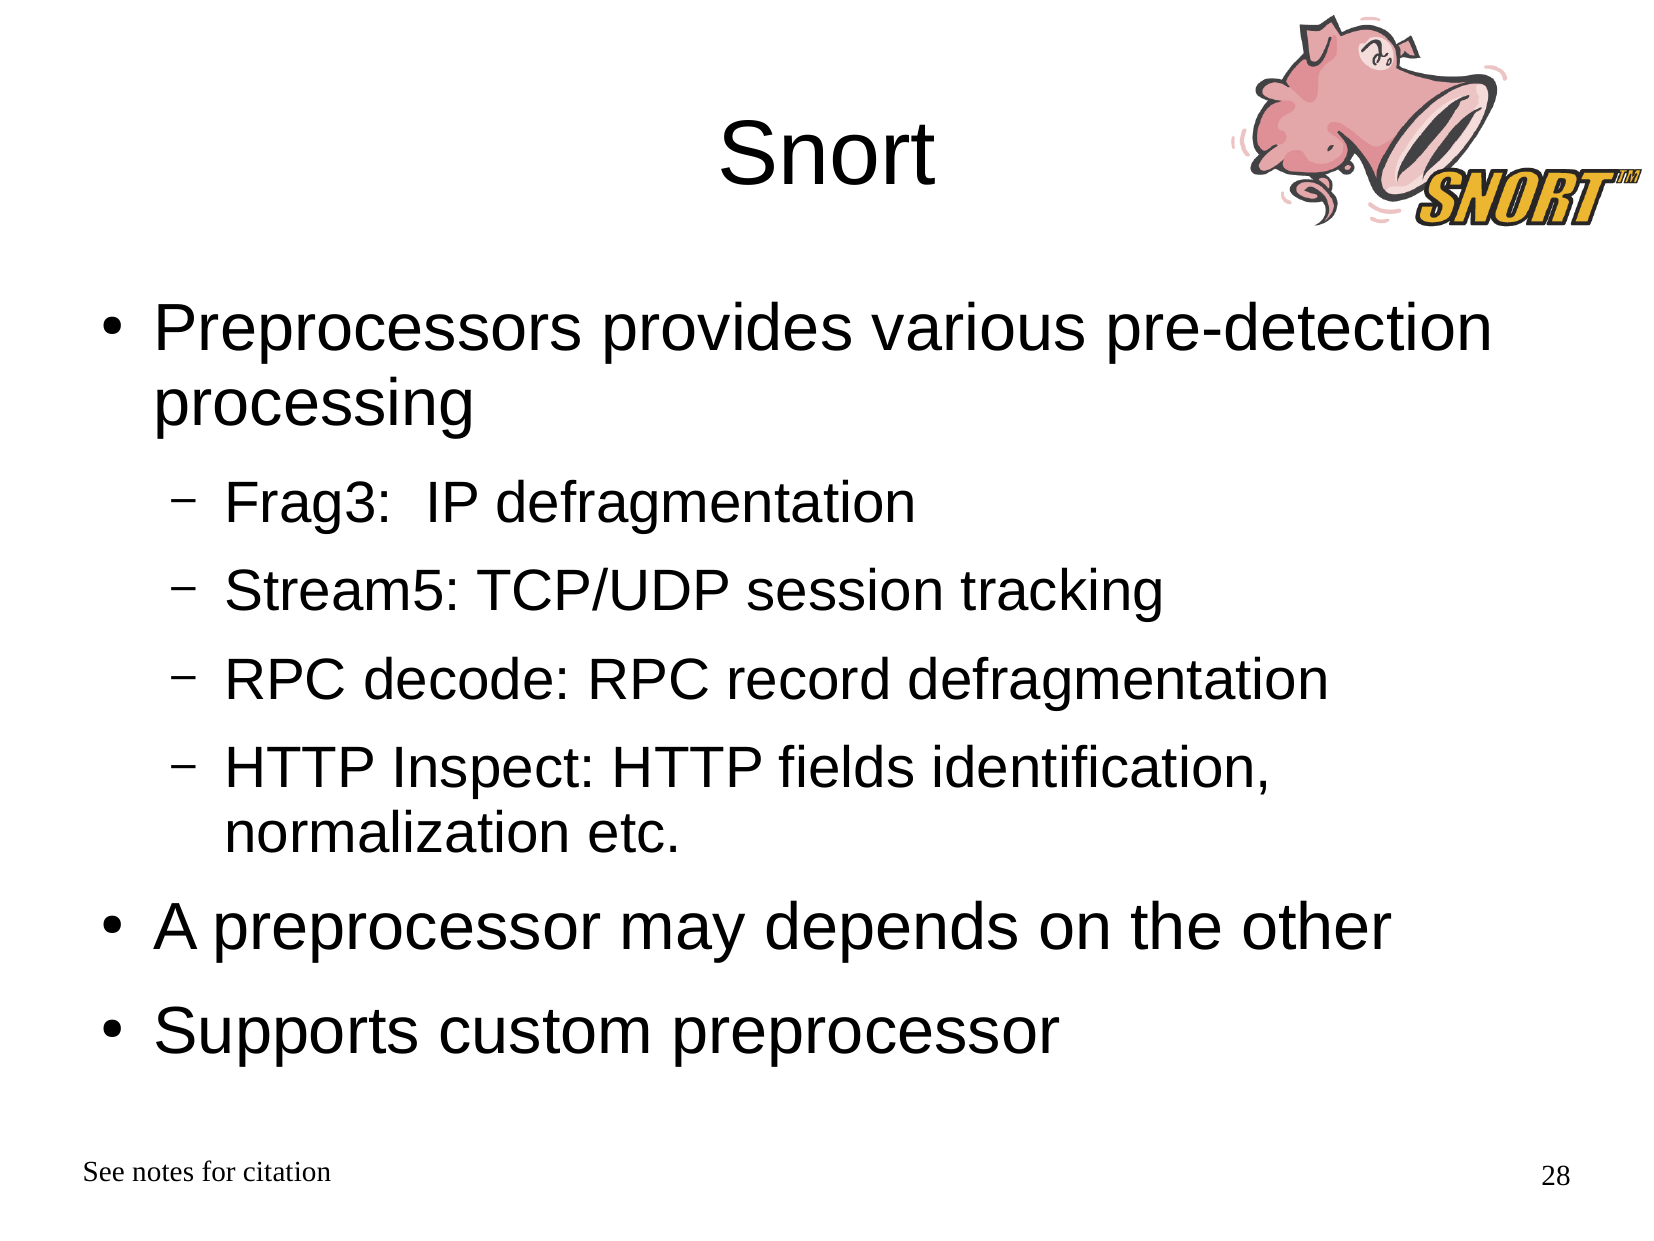

# Snort
Preprocessors provides various pre-detection processing
Frag3: IP defragmentation
Stream5: TCP/UDP session tracking
RPC decode: RPC record defragmentation
HTTP Inspect: HTTP fields identification, normalization etc.
A preprocessor may depends on the other
Supports custom preprocessor
See notes for citation
28